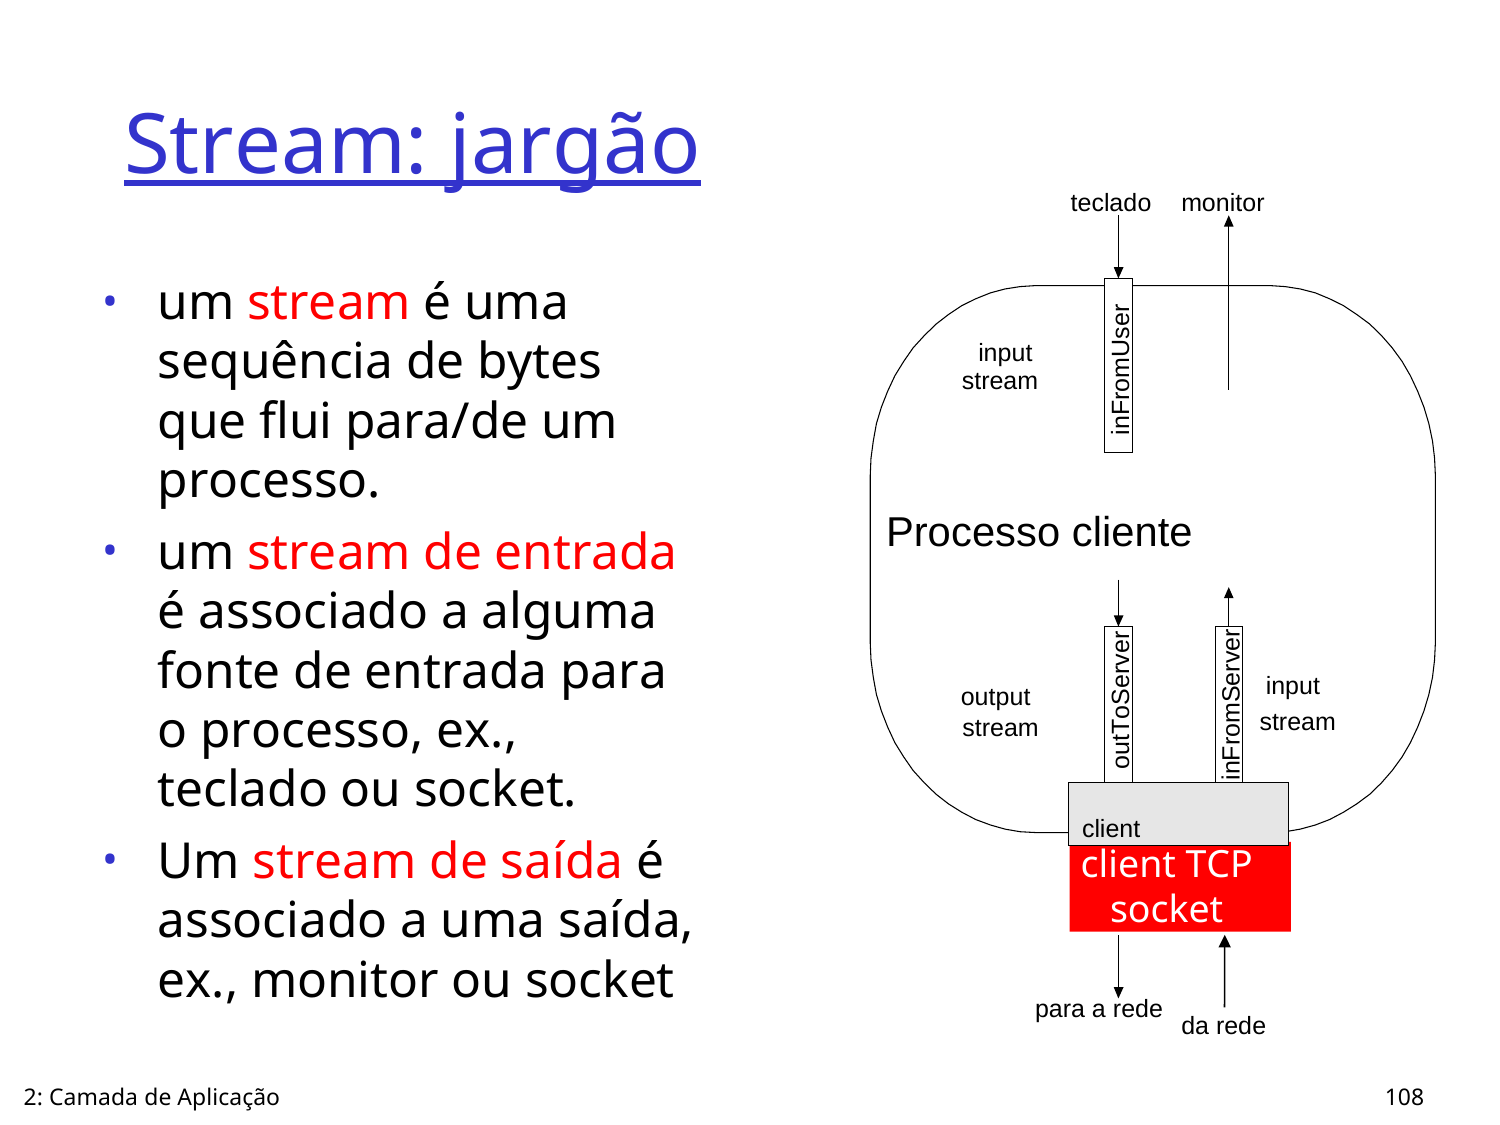

Stream: jargão
teclado
monitor
# um stream é uma sequência de bytes que flui para/de um processo.
um stream de entrada é associado a alguma fonte de entrada para o processo, ex., teclado ou socket.
Um stream de saída é associado a uma saída, ex., monitor ou socket
inFromUser
input
stream
Processo cliente
outToServer
inFromServer
input
output
stream
stream
client
client TCP socket
para a rede
da rede
108